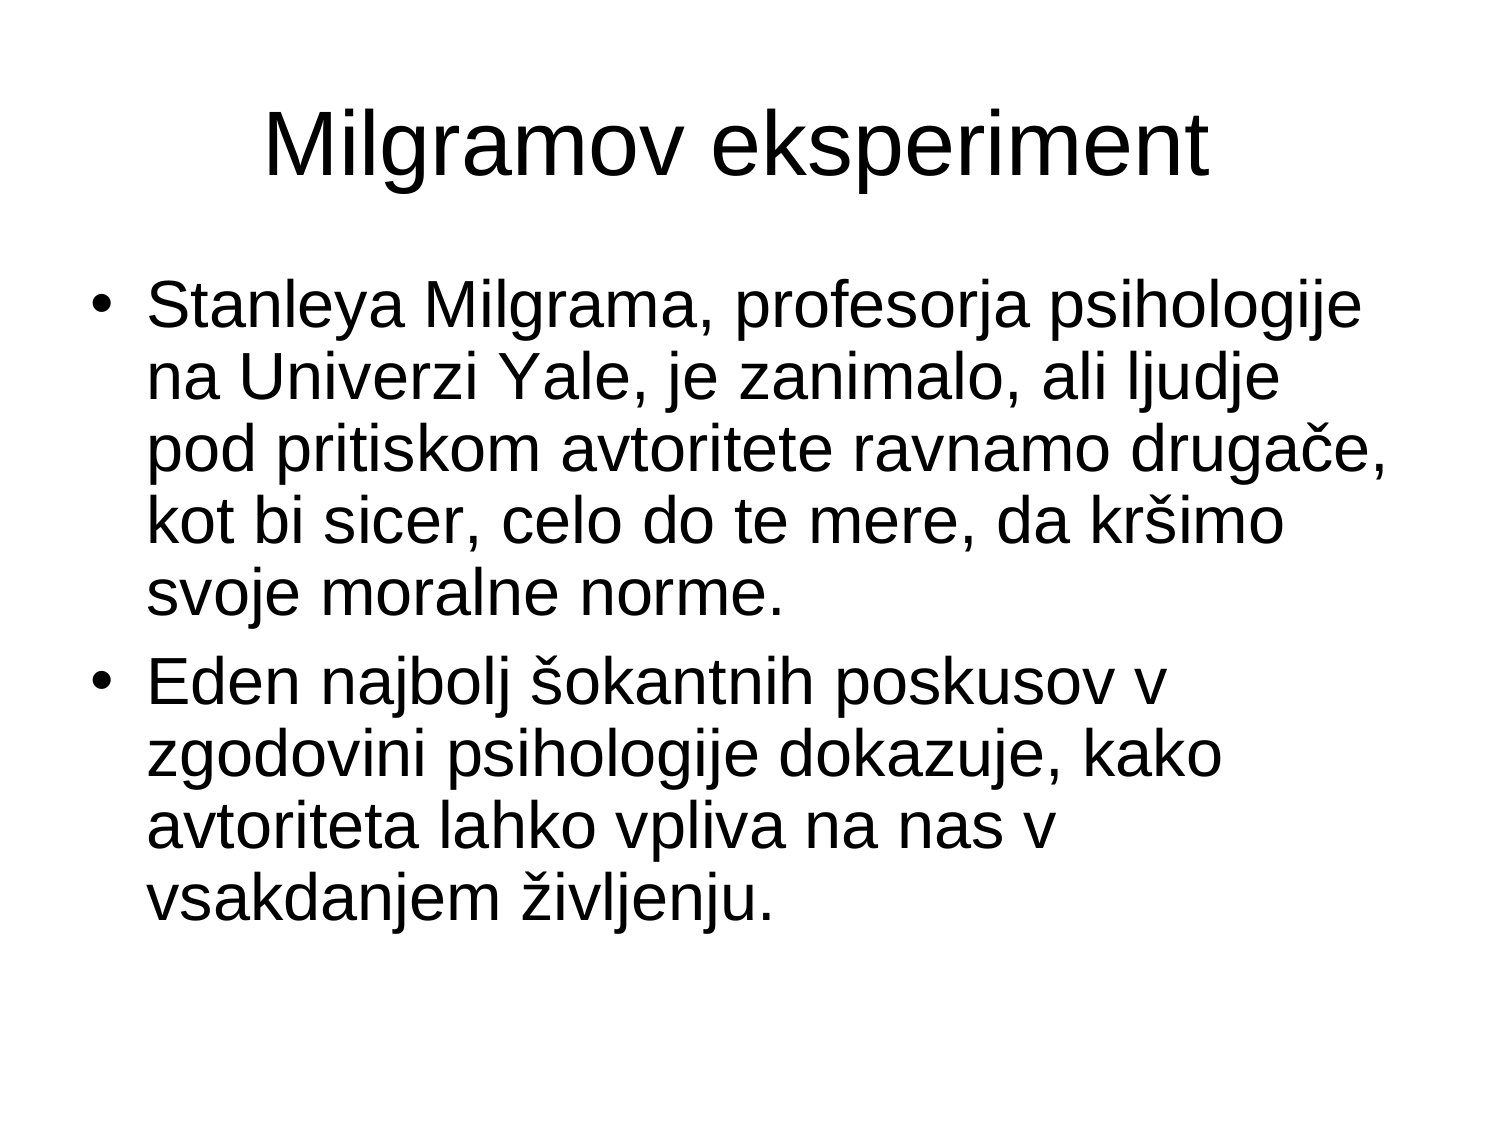

# Milgramov eksperiment
Stanleya Milgrama, profesorja psihologije na Univerzi Yale, je zanimalo, ali ljudje pod pritiskom avtoritete ravnamo drugače, kot bi sicer, celo do te mere, da kršimo svoje moralne norme.
Eden najbolj šokantnih poskusov v zgodovini psihologije dokazuje, kako avtoriteta lahko vpliva na nas v vsakdanjem življenju.